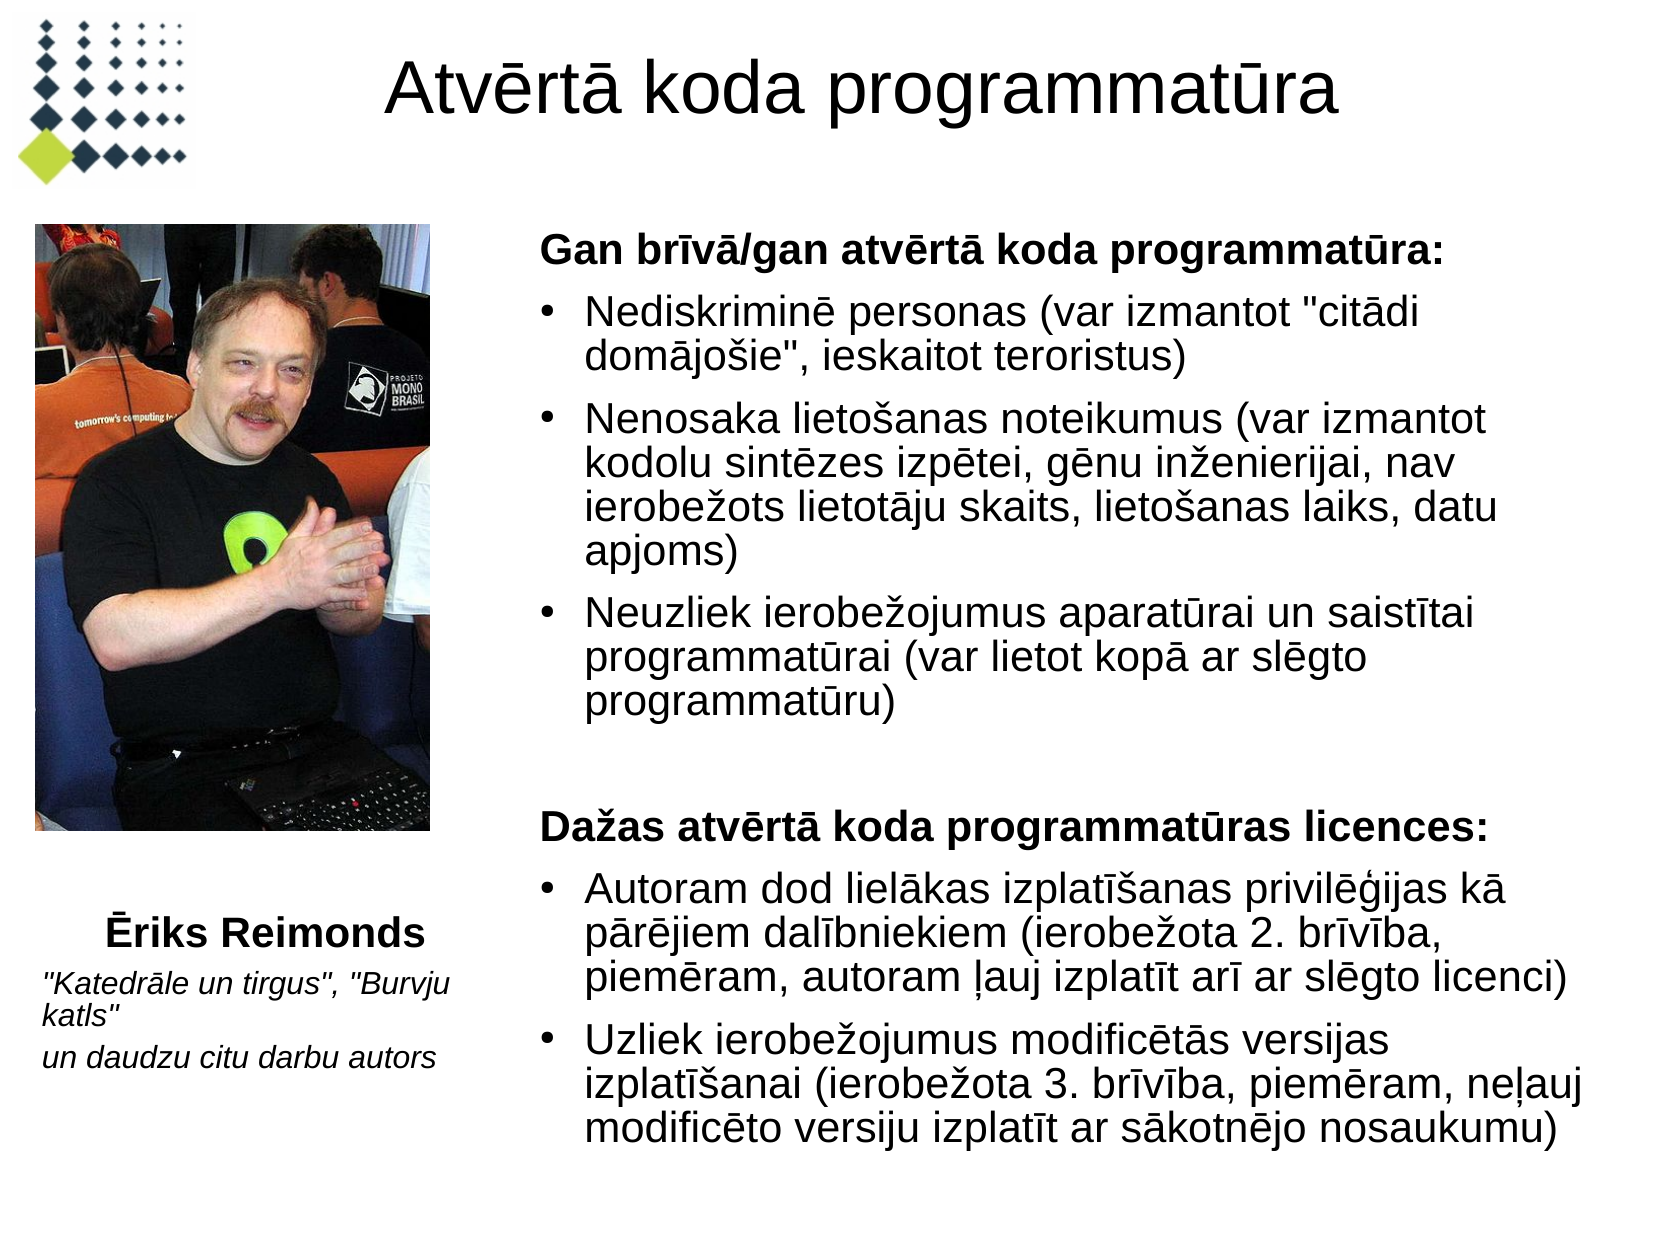

# Atvērtā koda programmatūra
Gan brīvā/gan atvērtā koda programmatūra:
Nediskriminē personas (var izmantot "citādi domājošie", ieskaitot teroristus)
Nenosaka lietošanas noteikumus (var izmantot kodolu sintēzes izpētei, gēnu inženierijai, nav ierobežots lietotāju skaits, lietošanas laiks, datu apjoms)
Neuzliek ierobežojumus aparatūrai un saistītai programmatūrai (var lietot kopā ar slēgto programmatūru)
Dažas atvērtā koda programmatūras licences:
Autoram dod lielākas izplatīšanas privilēģijas kā pārējiem dalībniekiem (ierobežota 2. brīvība, piemēram, autoram ļauj izplatīt arī ar slēgto licenci)
Uzliek ierobežojumus modificētās versijas izplatīšanai (ierobežota 3. brīvība, piemēram, neļauj modificēto versiju izplatīt ar sākotnējo nosaukumu)
 Ēriks Reimonds
"Katedrāle un tirgus", "Burvju katls"
un daudzu citu darbu autors